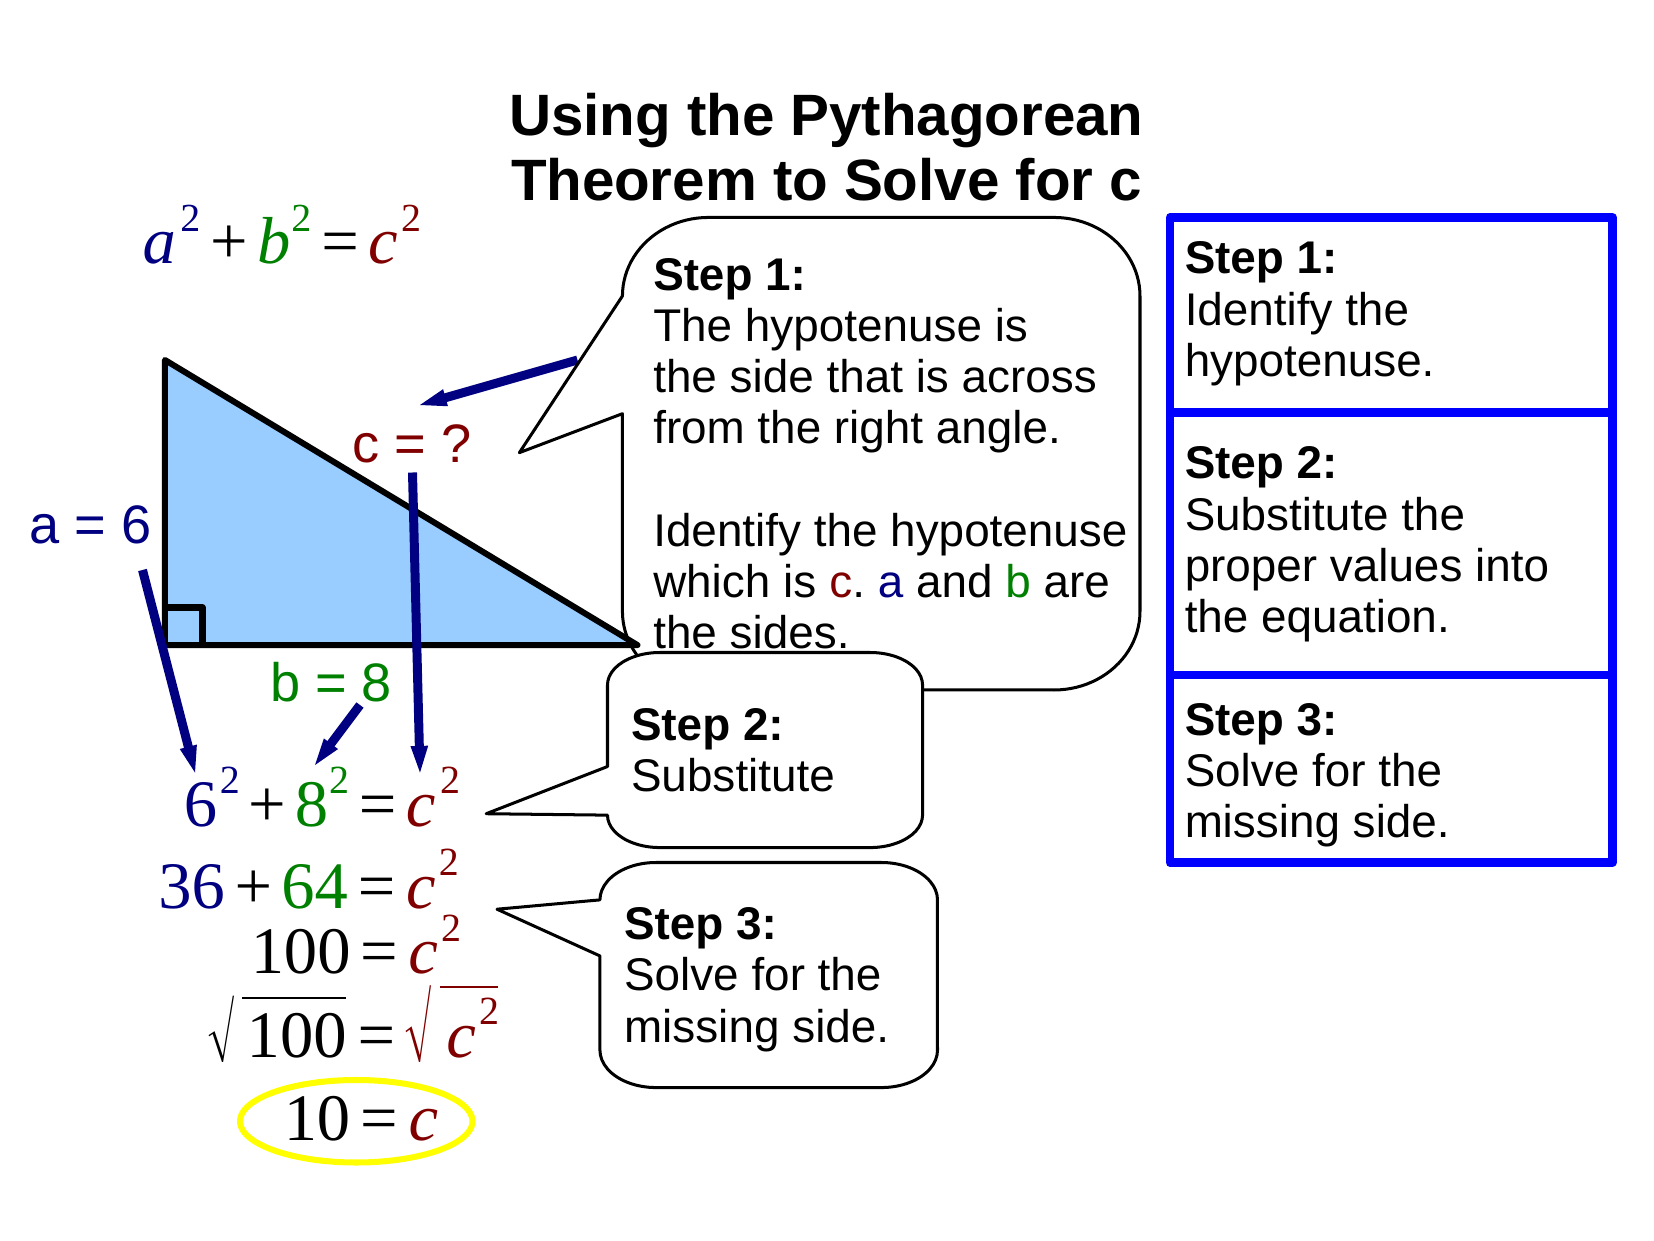

Using the Pythagorean Theorem to Solve for c
Step 1:
The hypotenuse is
the side that is across
from the right angle.
Identify the hypotenuse
which is c. a and b are
the sides.
Step 1:
Identify the hypotenuse.
Step 2:
Substitute the
proper values into the equation.
Step 3:
Solve for the
missing side.
c = ?
a = 6
b = 8
Step 2:
Substitute
Step 3:
Solve for the
missing side.